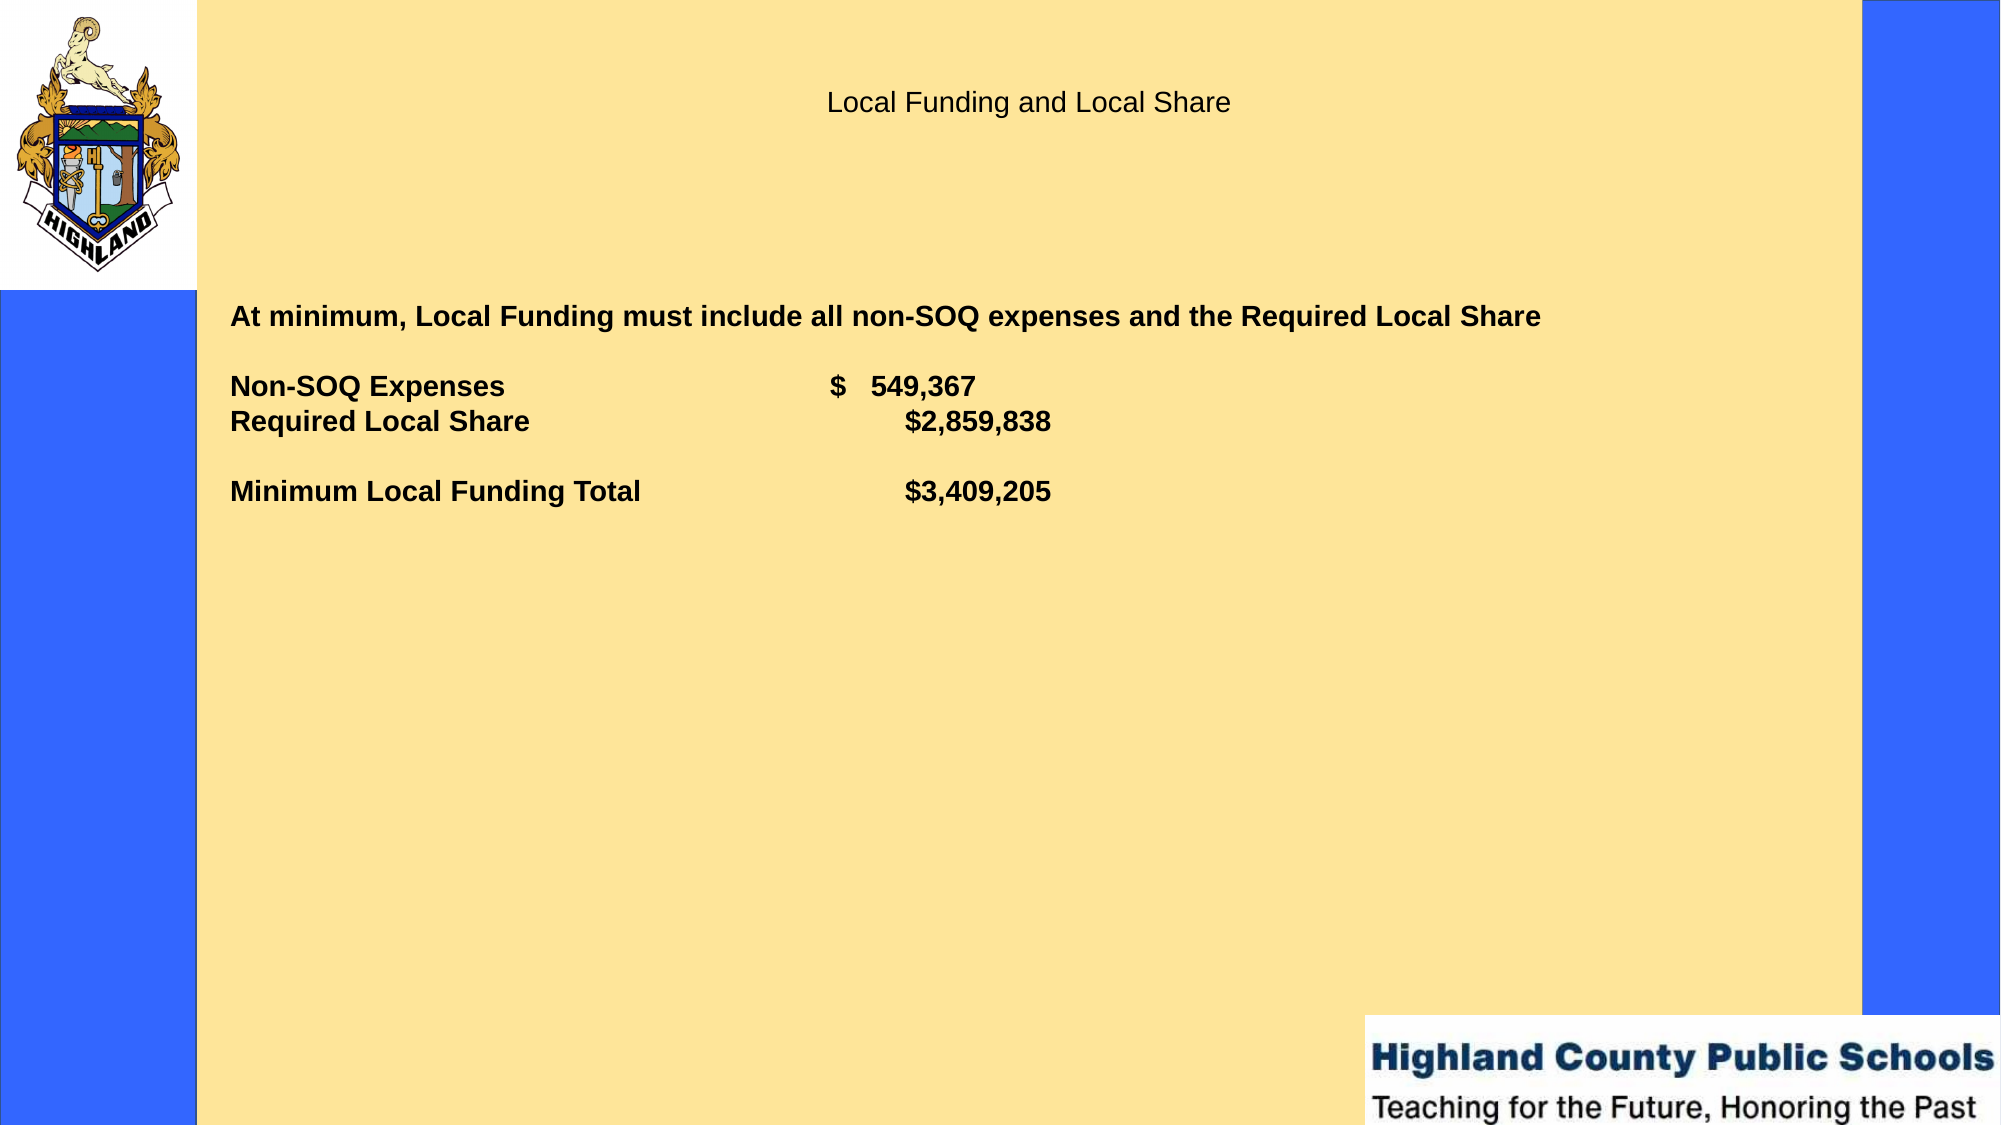

# Local Funding and Local Share
At minimum, Local Funding must include all non-SOQ expenses and the Required Local Share
Non-SOQ Expenses					$ 549,367
Required Local Share					$2,859,838
Minimum Local Funding Total				$3,409,205